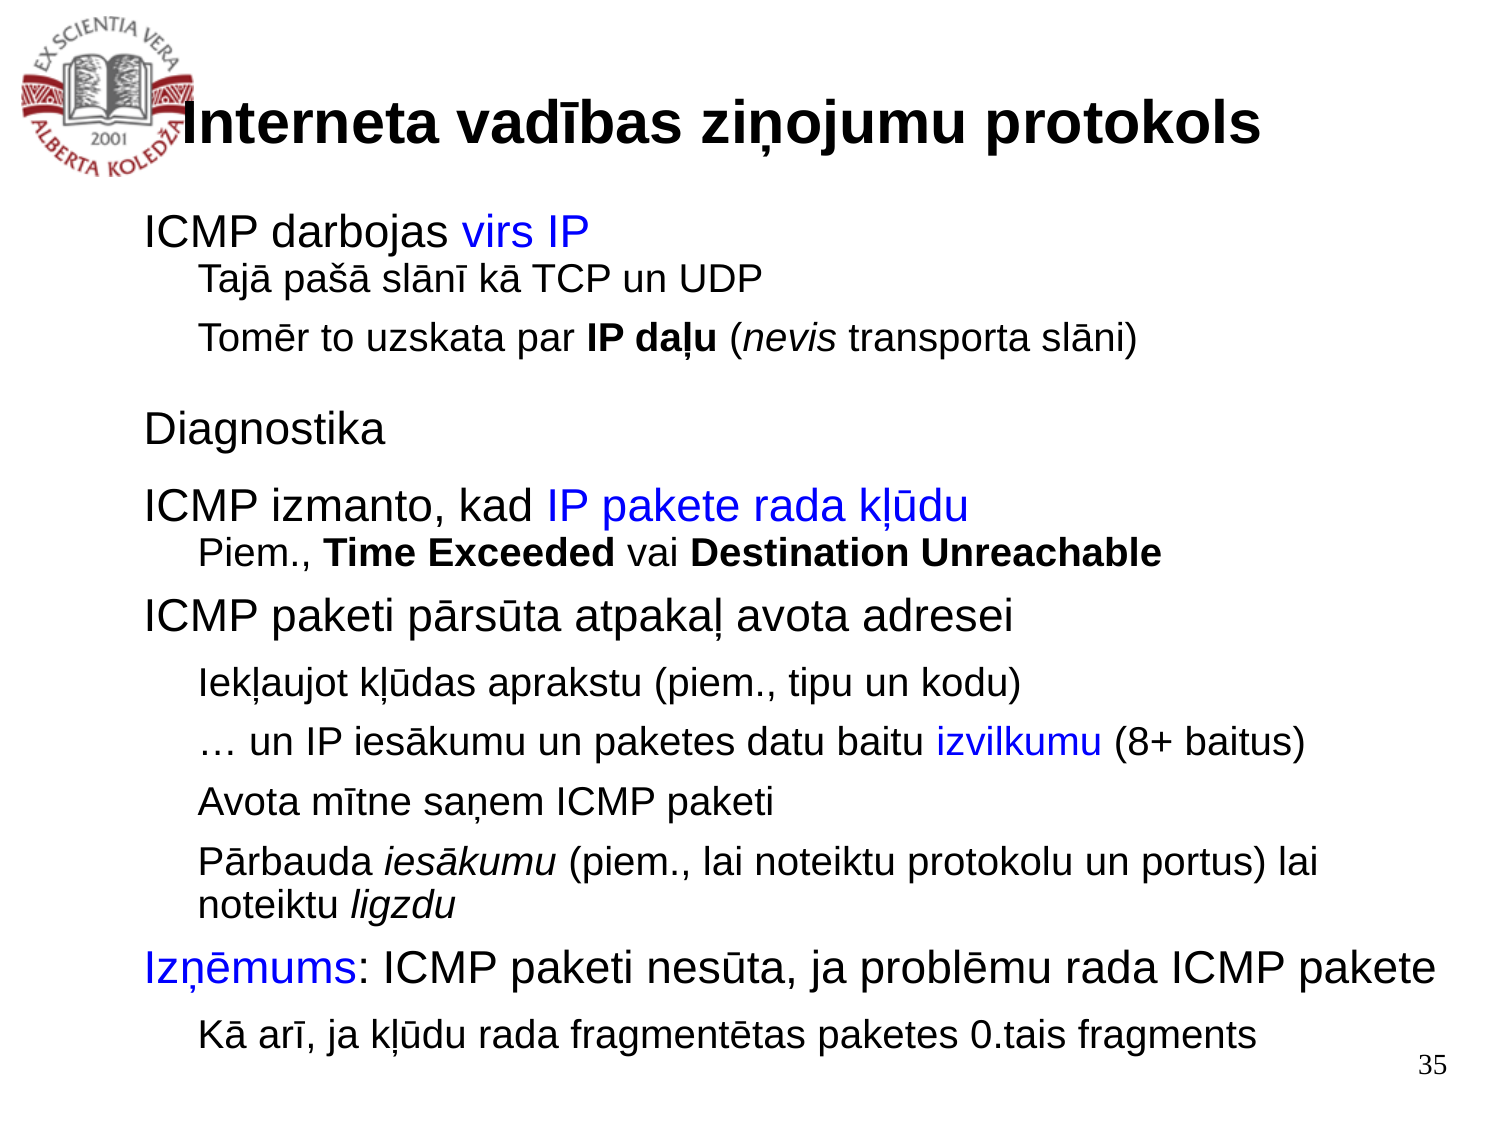

# Interneta vadības ziņojumu protokols
ICMP darbojas virs IP
Tajā pašā slānī kā TCP un UDP
Tomēr to uzskata par IP daļu (nevis transporta slāni)
Diagnostika
ICMP izmanto, kad IP pakete rada kļūdu
Piem., Time Exceeded vai Destination Unreachable
ICMP paketi pārsūta atpakaļ avota adresei
Iekļaujot kļūdas aprakstu (piem., tipu un kodu)
… un IP iesākumu un paketes datu baitu izvilkumu (8+ baitus)
Avota mītne saņem ICMP paketi
Pārbauda iesākumu (piem., lai noteiktu protokolu un portus) lai noteiktu ligzdu
Izņēmums: ICMP paketi nesūta, ja problēmu rada ICMP pakete
Kā arī, ja kļūdu rada fragmentētas paketes 0.tais fragments